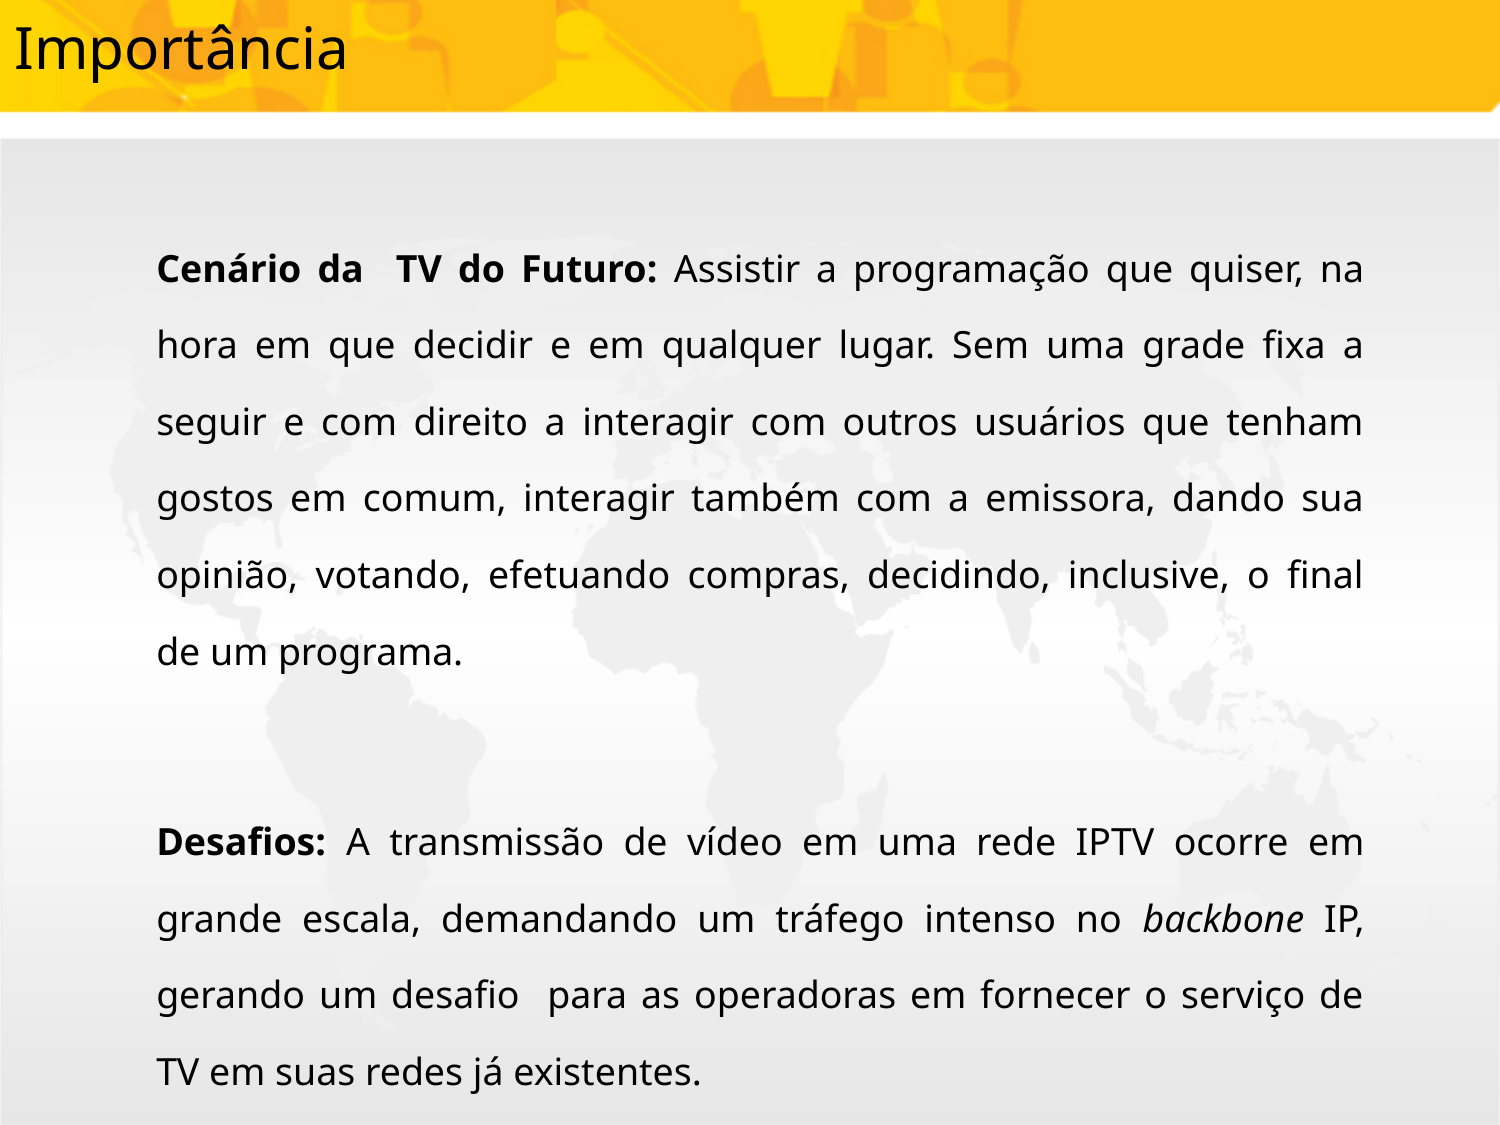

Importância
Cenário da TV do Futuro: Assistir a programação que quiser, na hora em que decidir e em qualquer lugar. Sem uma grade fixa a seguir e com direito a interagir com outros usuários que tenham gostos em comum, interagir também com a emissora, dando sua opinião, votando, efetuando compras, decidindo, inclusive, o final de um programa.
Desafios: A transmissão de vídeo em uma rede IPTV ocorre em grande escala, demandando um tráfego intenso no backbone IP, gerando um desafio para as operadoras em fornecer o serviço de TV em suas redes já existentes.